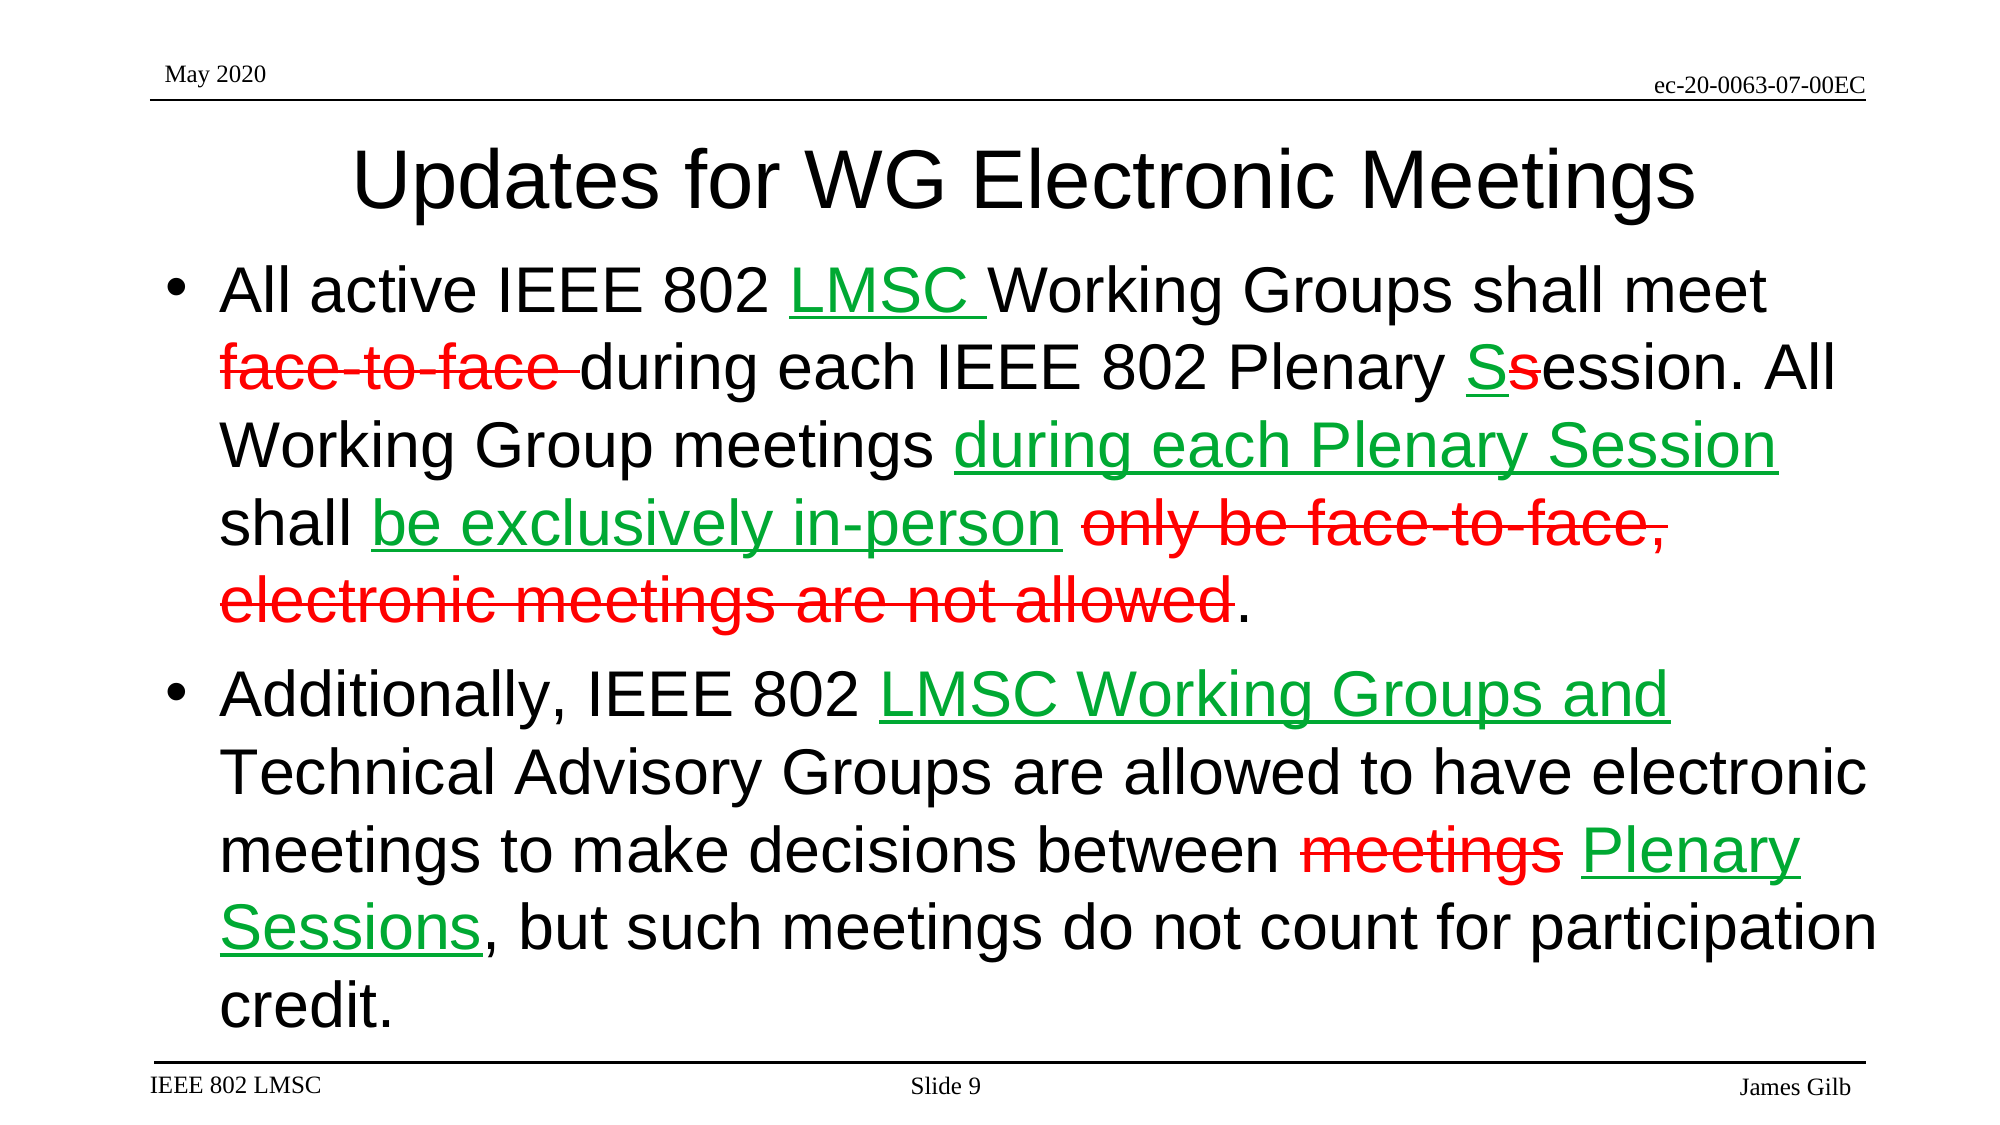

# Updates for WG Electronic Meetings
All active IEEE 802 LMSC Working Groups shall meet face-to-face during each IEEE 802 Plenary Ssession. All Working Group meetings during each Plenary Session shall be exclusively in-person only be face-to-face, electronic meetings are not allowed.
Additionally, IEEE 802 LMSC Working Groups and Technical Advisory Groups are allowed to have electronic meetings to make decisions between meetings Plenary Sessions, but such meetings do not count for participation credit.
9